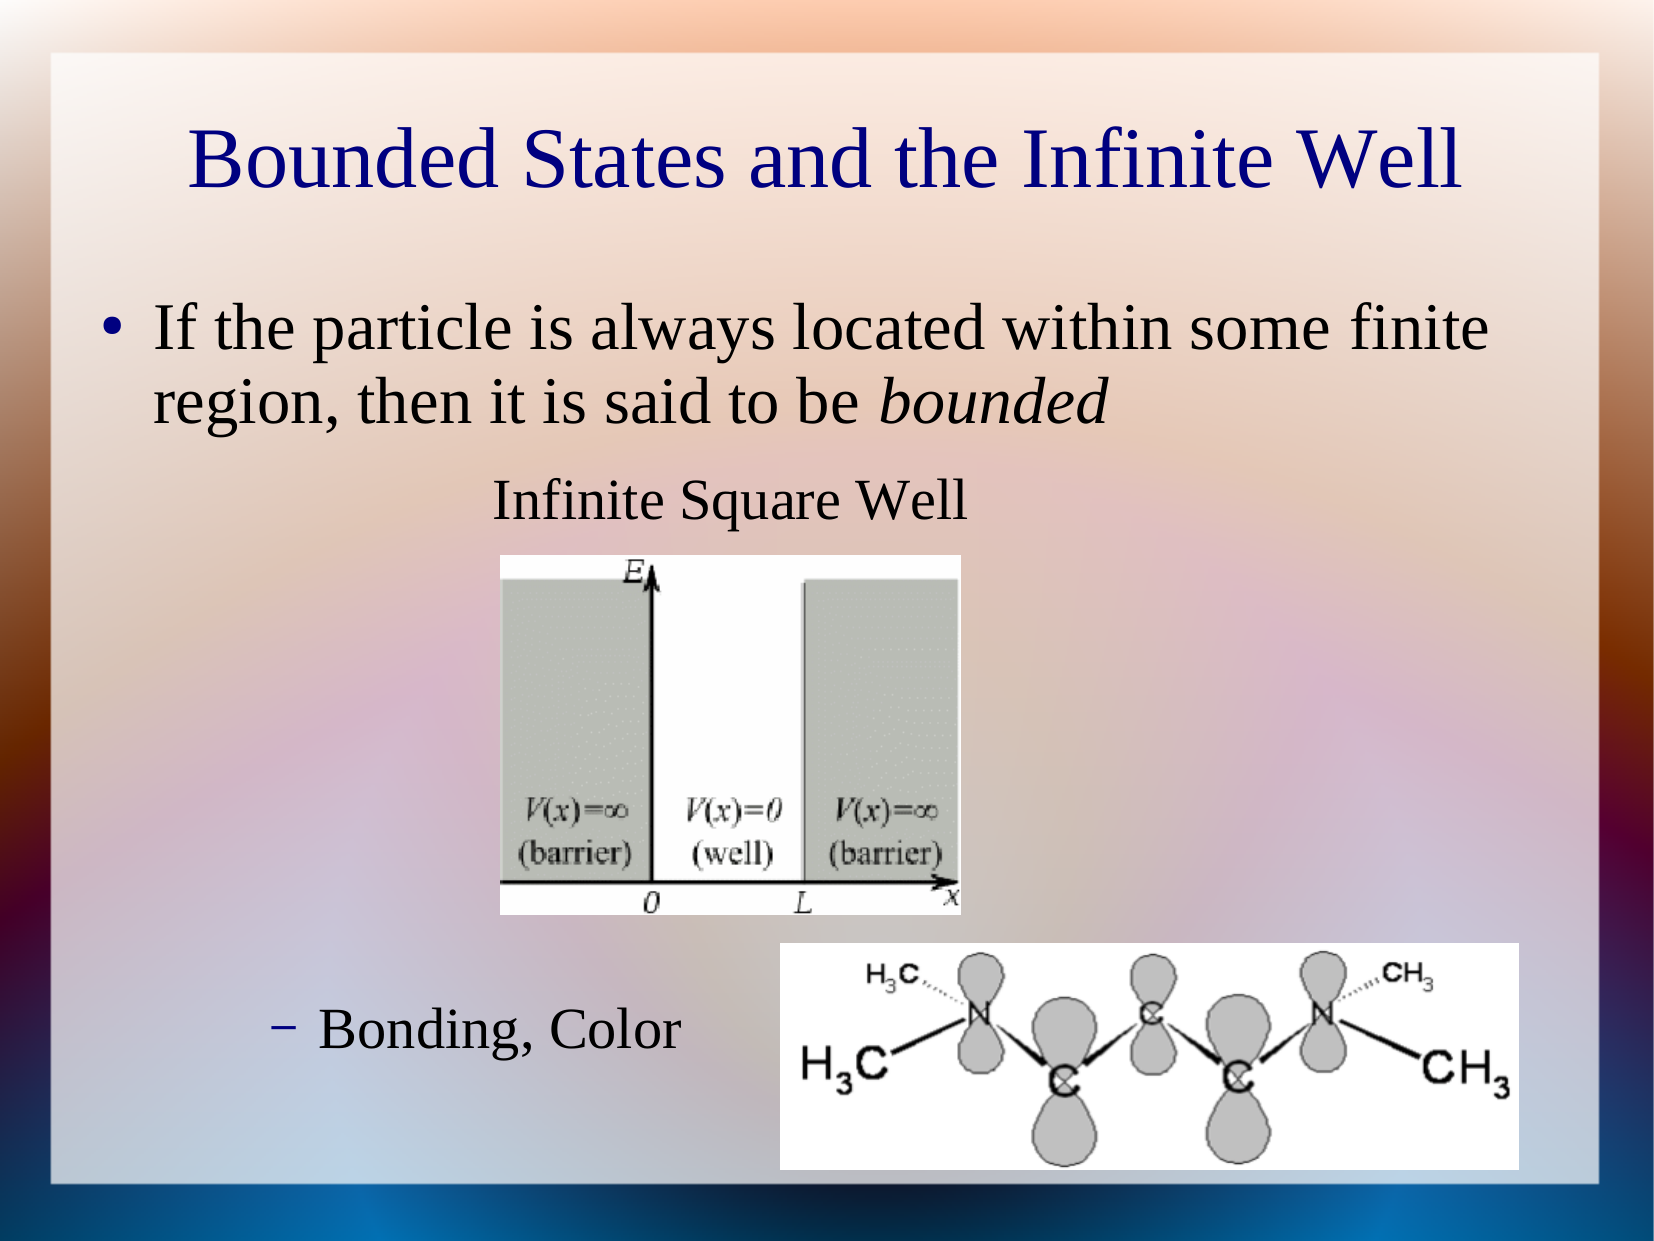

# Bounded States and the Infinite Well
If the particle is always located within some finite region, then it is said to be bounded
 Infinite Square Well
Bonding, Color